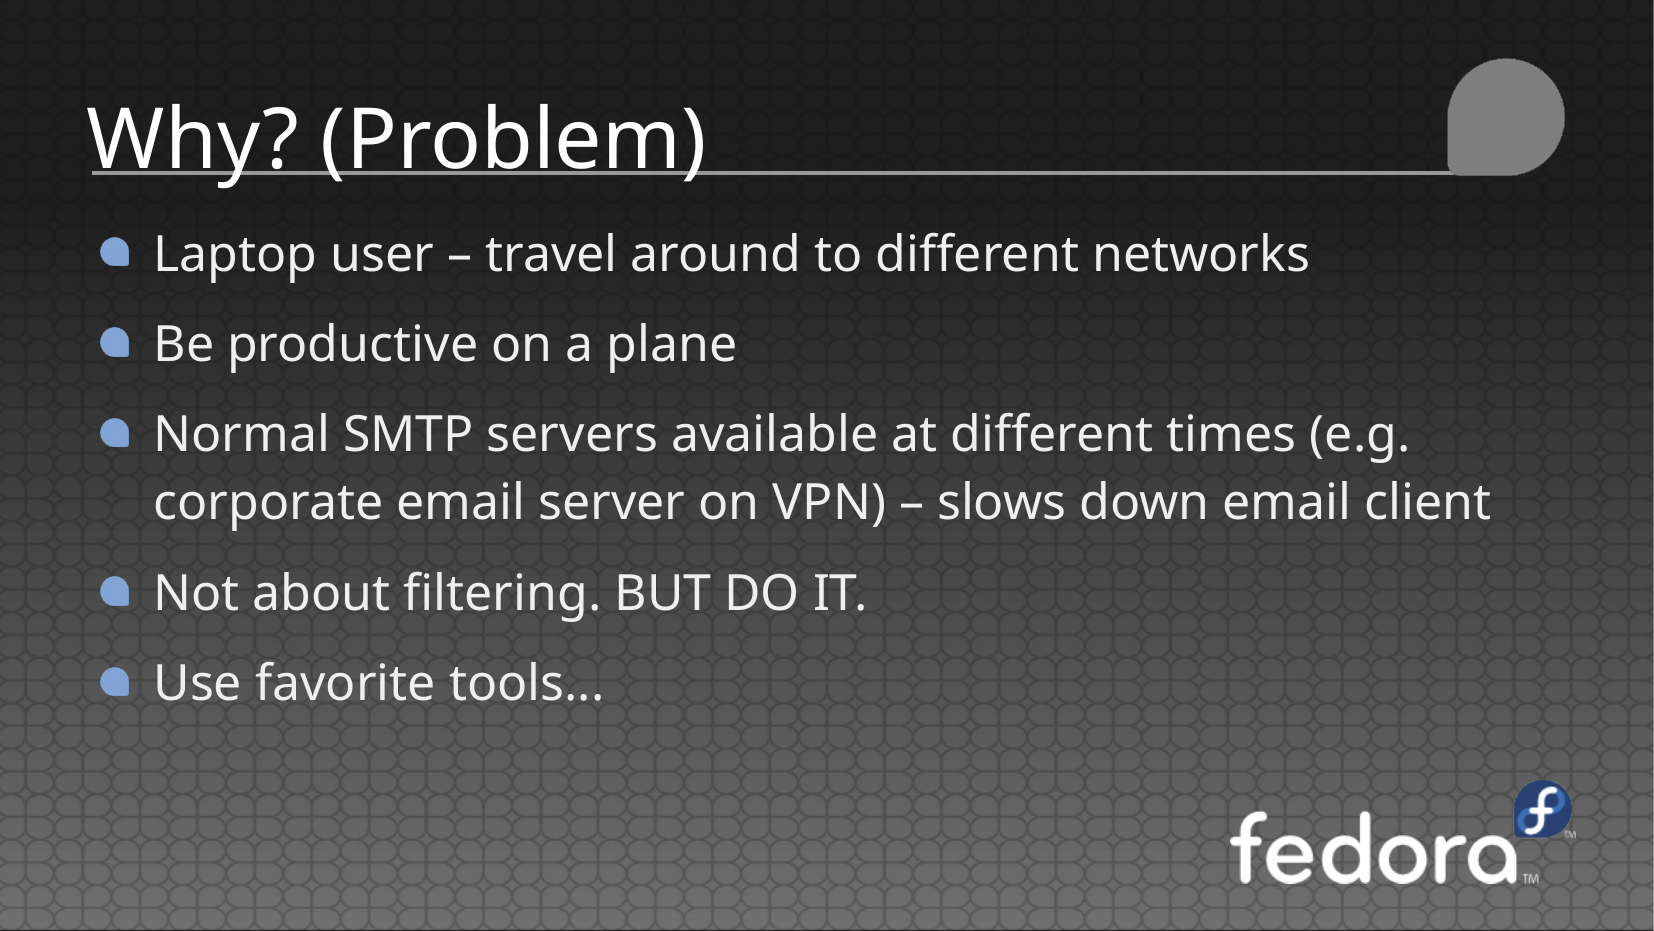

# Why? (Problem)
Laptop user – travel around to different networks
Be productive on a plane
Normal SMTP servers available at different times (e.g. corporate email server on VPN) – slows down email client
Not about filtering. BUT DO IT.
Use favorite tools...